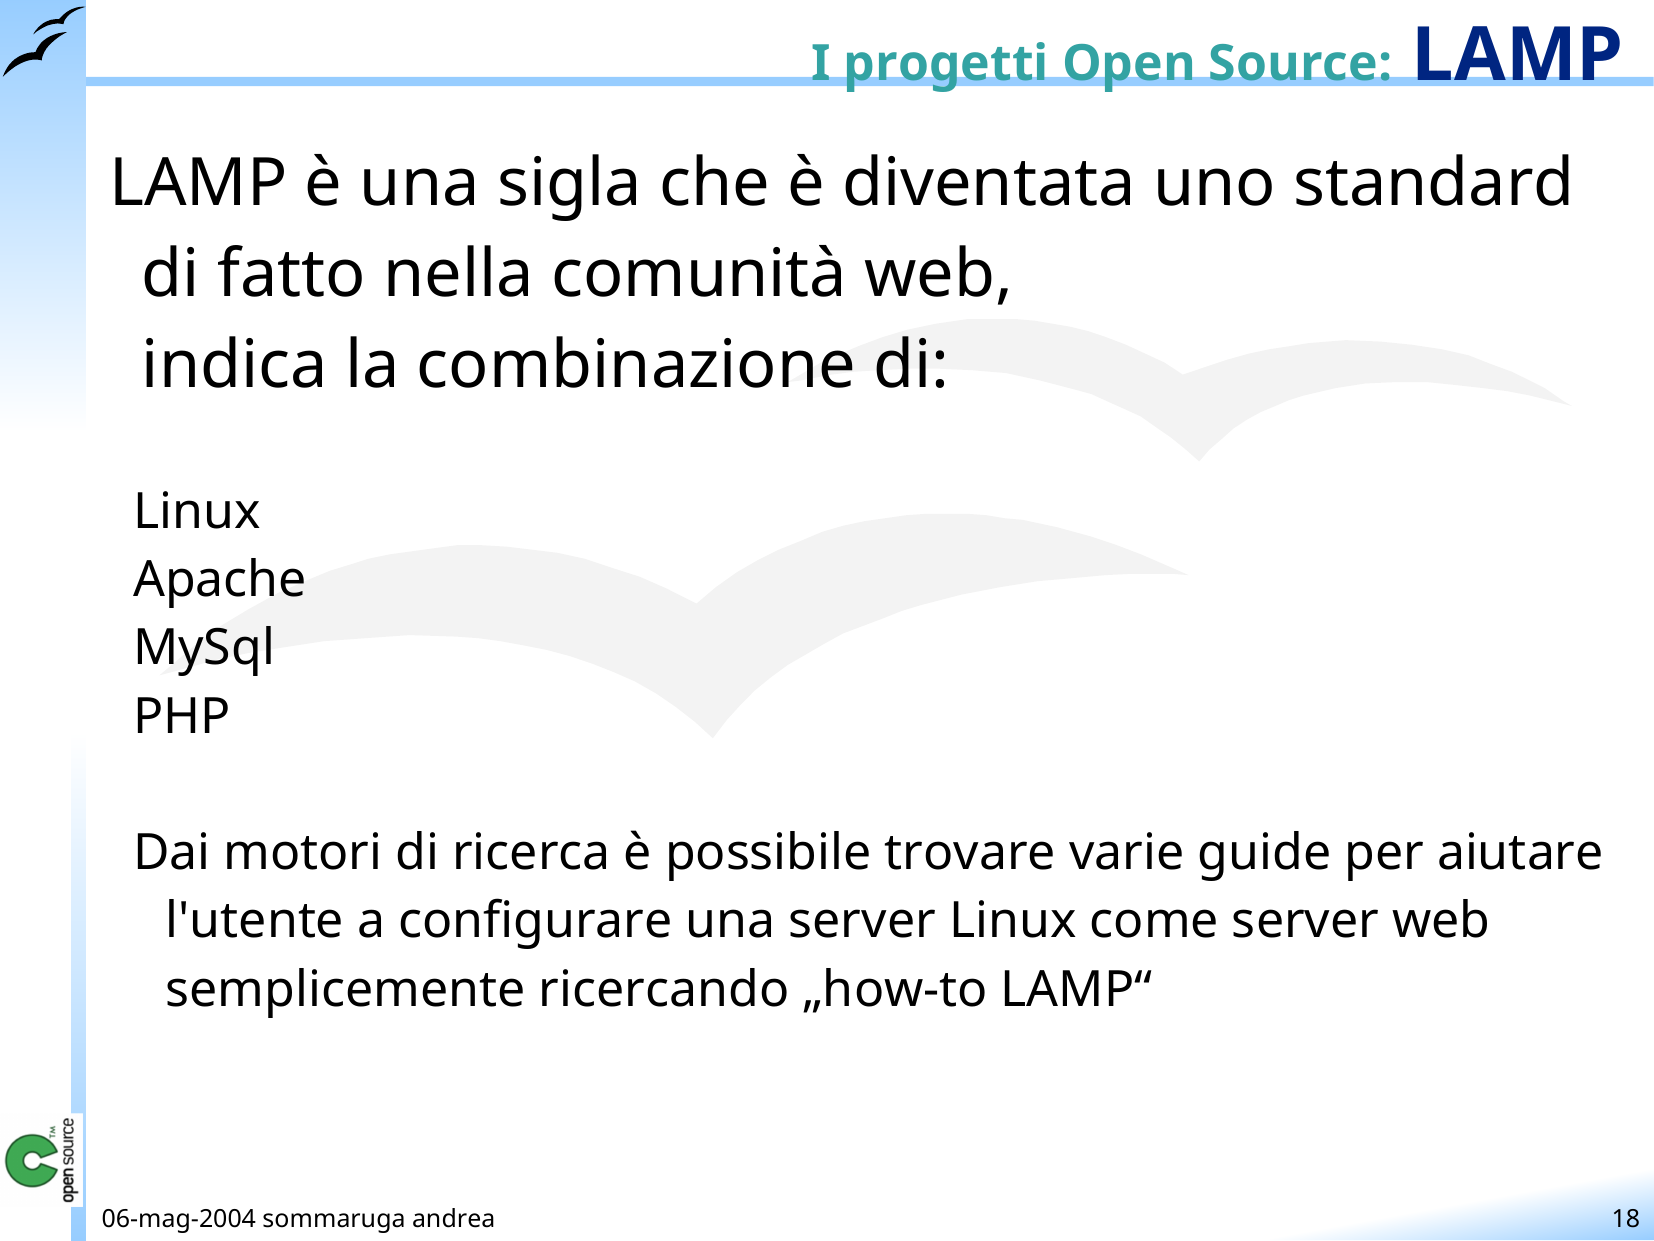

# I progetti Open Source: LAMP
LAMP è una sigla che è diventata uno standard di fatto nella comunità web,
indica la combinazione di:
Linux
Apache
MySql
PHP
Dai motori di ricerca è possibile trovare varie guide per aiutare l'utente a configurare una server Linux come server web semplicemente ricercando „how-to LAMP“